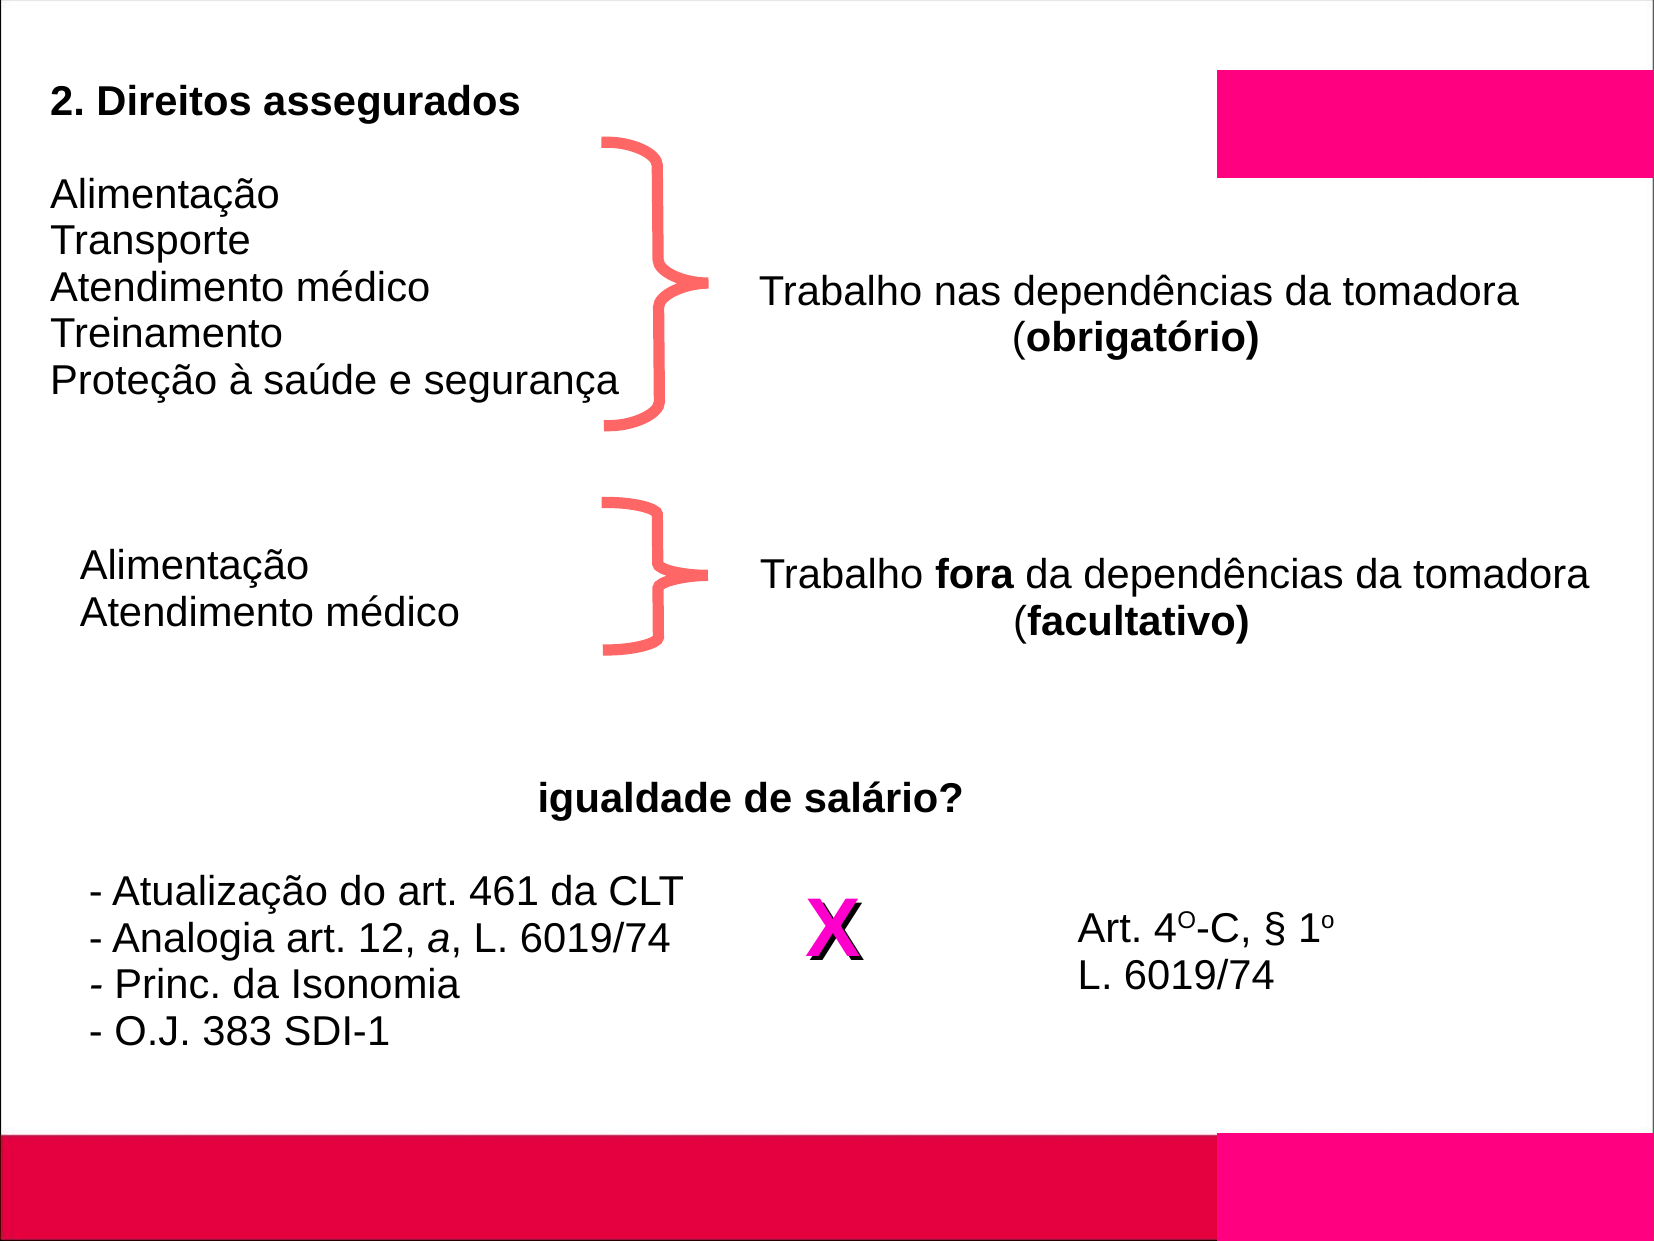

2. Direitos assegurados
Alimentação
Transporte
Atendimento médico
Treinamento
Proteção à saúde e segurança
Trabalho nas dependências da tomadora
 (obrigatório)
Alimentação
Atendimento médico
Trabalho fora da dependências da tomadora
 (facultativo)
 igualdade de salário?
- Atualização do art. 461 da CLT
- Analogia art. 12, a, L. 6019/74
- Princ. da Isonomia
- O.J. 383 SDI-1
 X
Art. 4O-C, § 1o
L. 6019/74